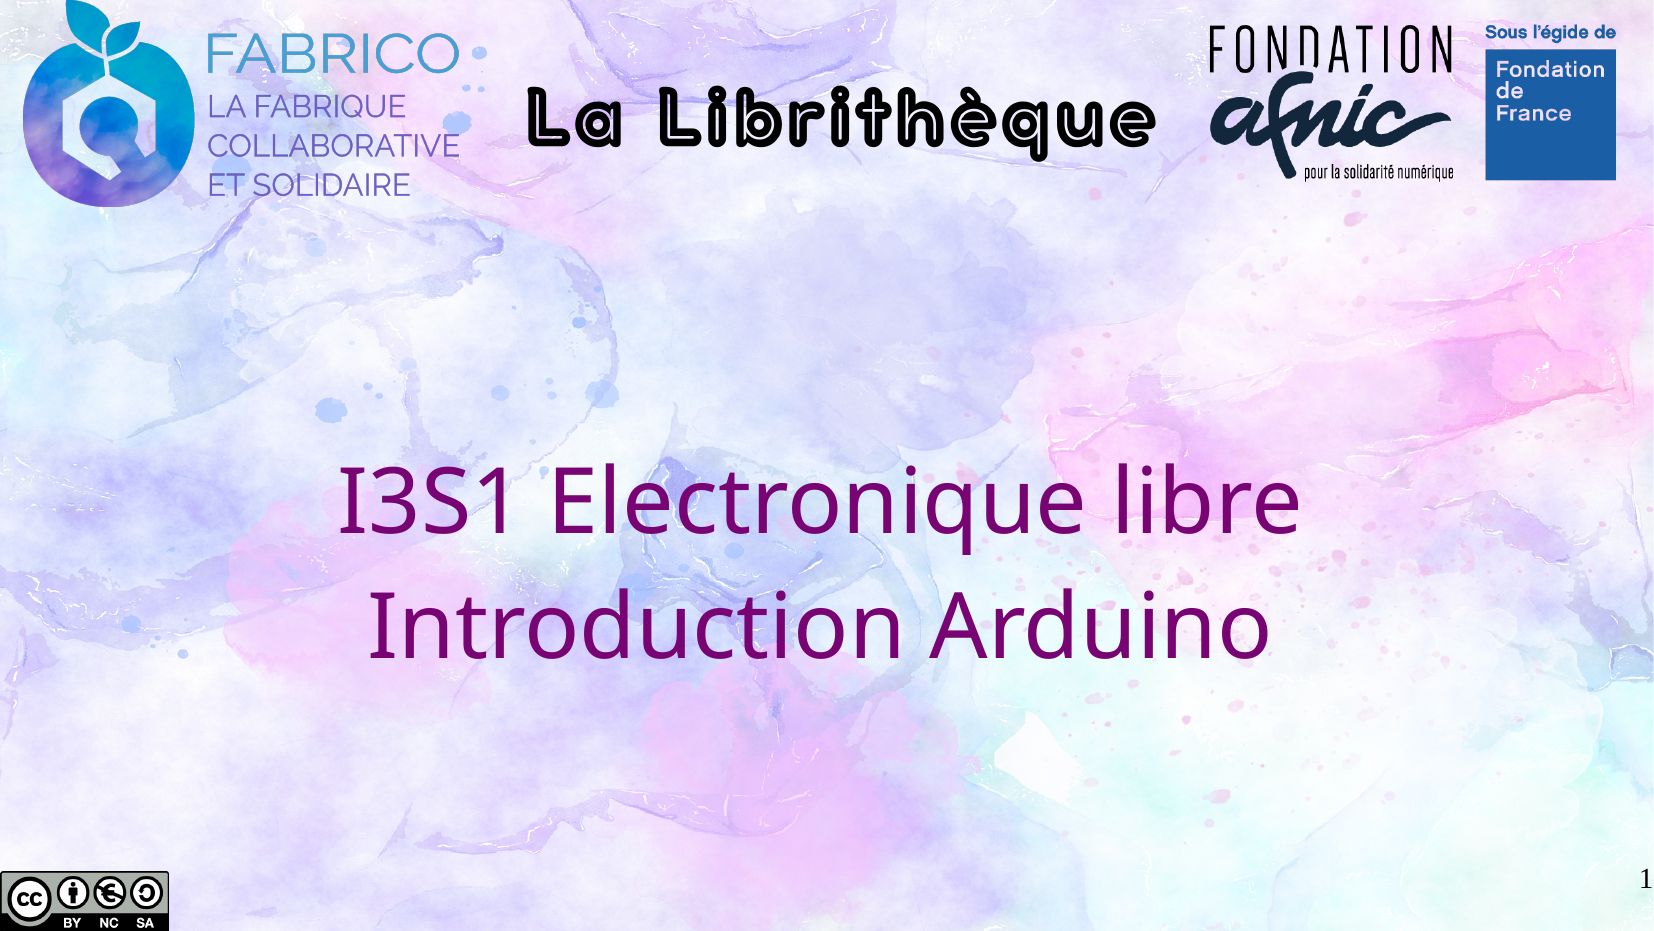

# I3S1 Electronique libre Introduction Arduino
1